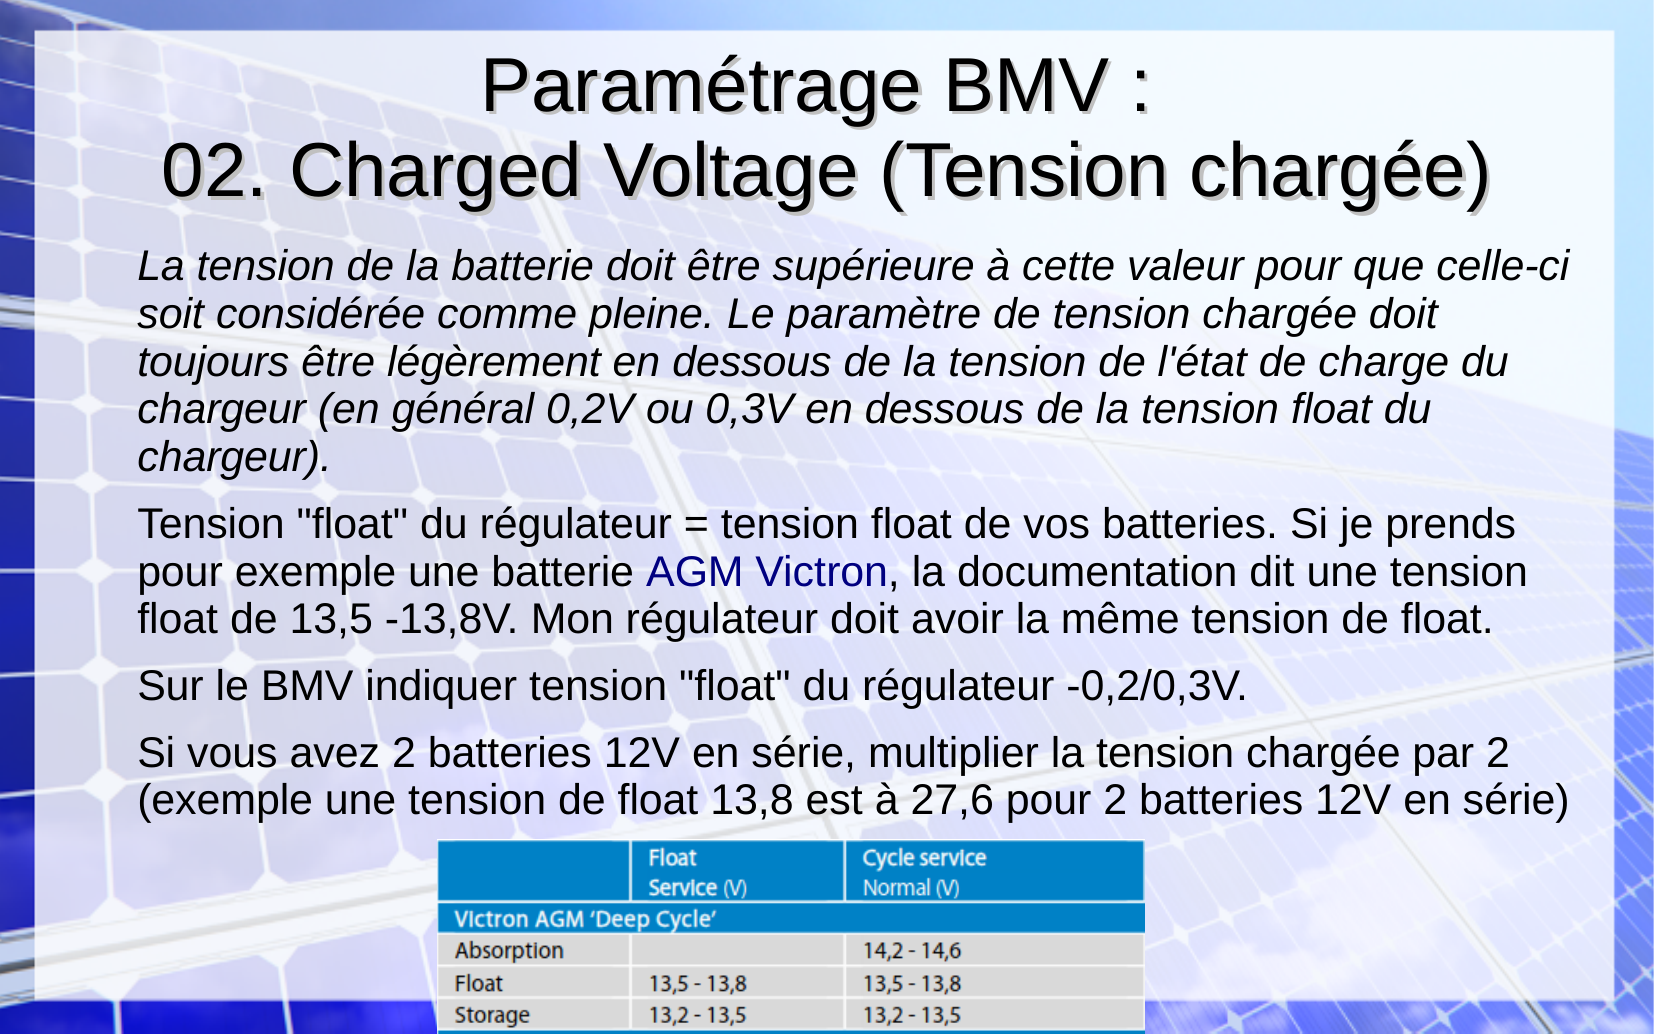

# Paramétrage BMV : 02. Charged Voltage (Tension chargée)
La tension de la batterie doit être supérieure à cette valeur pour que celle-ci soit considérée comme pleine. Le paramètre de tension chargée doit toujours être légèrement en dessous de la tension de l'état de charge du chargeur (en général 0,2V ou 0,3V en dessous de la tension float du chargeur).
Tension "float" du régulateur = tension float de vos batteries. Si je prends pour exemple une batterie AGM Victron, la documentation dit une tension float de 13,5 -13,8V. Mon régulateur doit avoir la même tension de float.
Sur le BMV indiquer tension "float" du régulateur -0,2/0,3V.
Si vous avez 2 batteries 12V en série, multiplier la tension chargée par 2 (exemple une tension de float 13,8 est à 27,6 pour 2 batteries 12V en série)